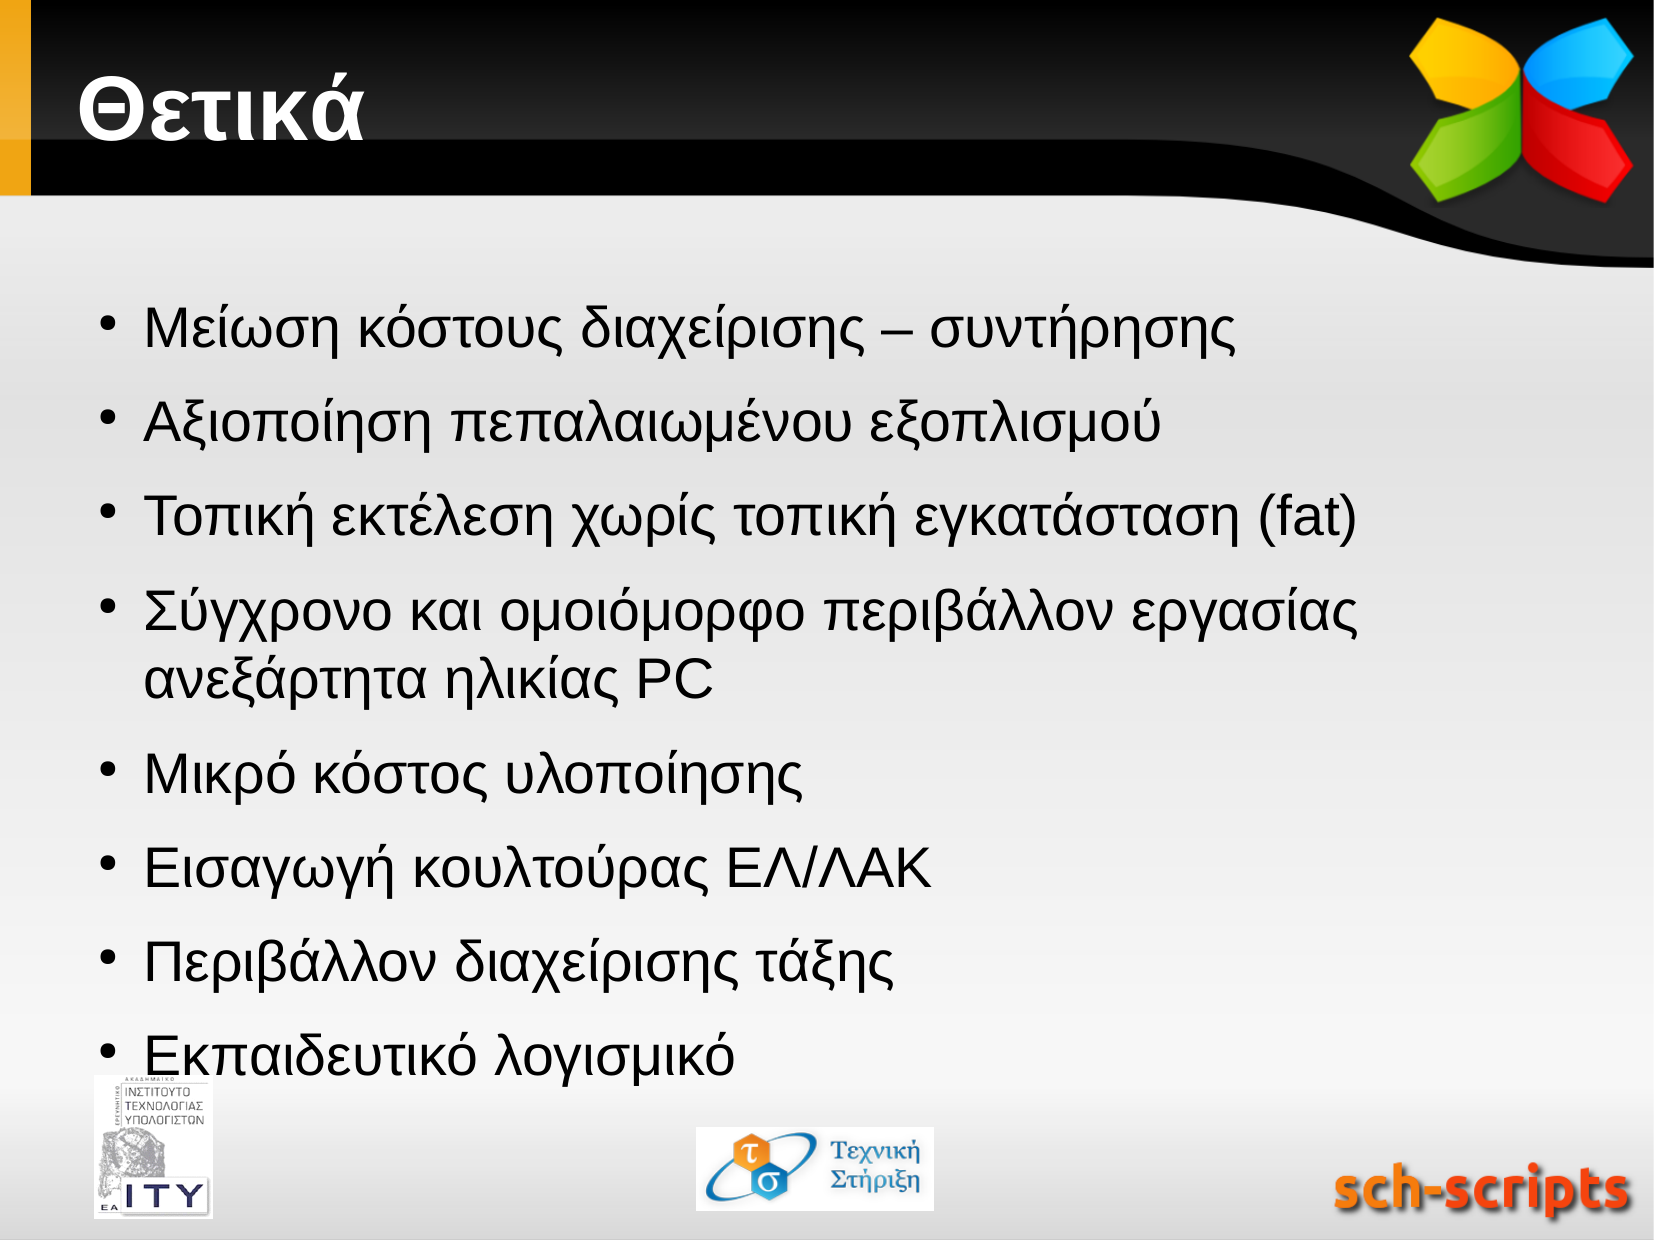

# Θετικά
Μείωση κόστους διαχείρισης – συντήρησης
Αξιοποίηση πεπαλαιωμένου εξοπλισμού
Τοπική εκτέλεση χωρίς τοπική εγκατάσταση (fat)
Σύγχρονο και ομοιόμορφο περιβάλλον εργασίας ανεξάρτητα ηλικίας PC
Μικρό κόστος υλοποίησης
Εισαγωγή κουλτούρας ΕΛ/ΛΑΚ
Περιβάλλον διαχείρισης τάξης
Εκπαιδευτικό λογισμικό